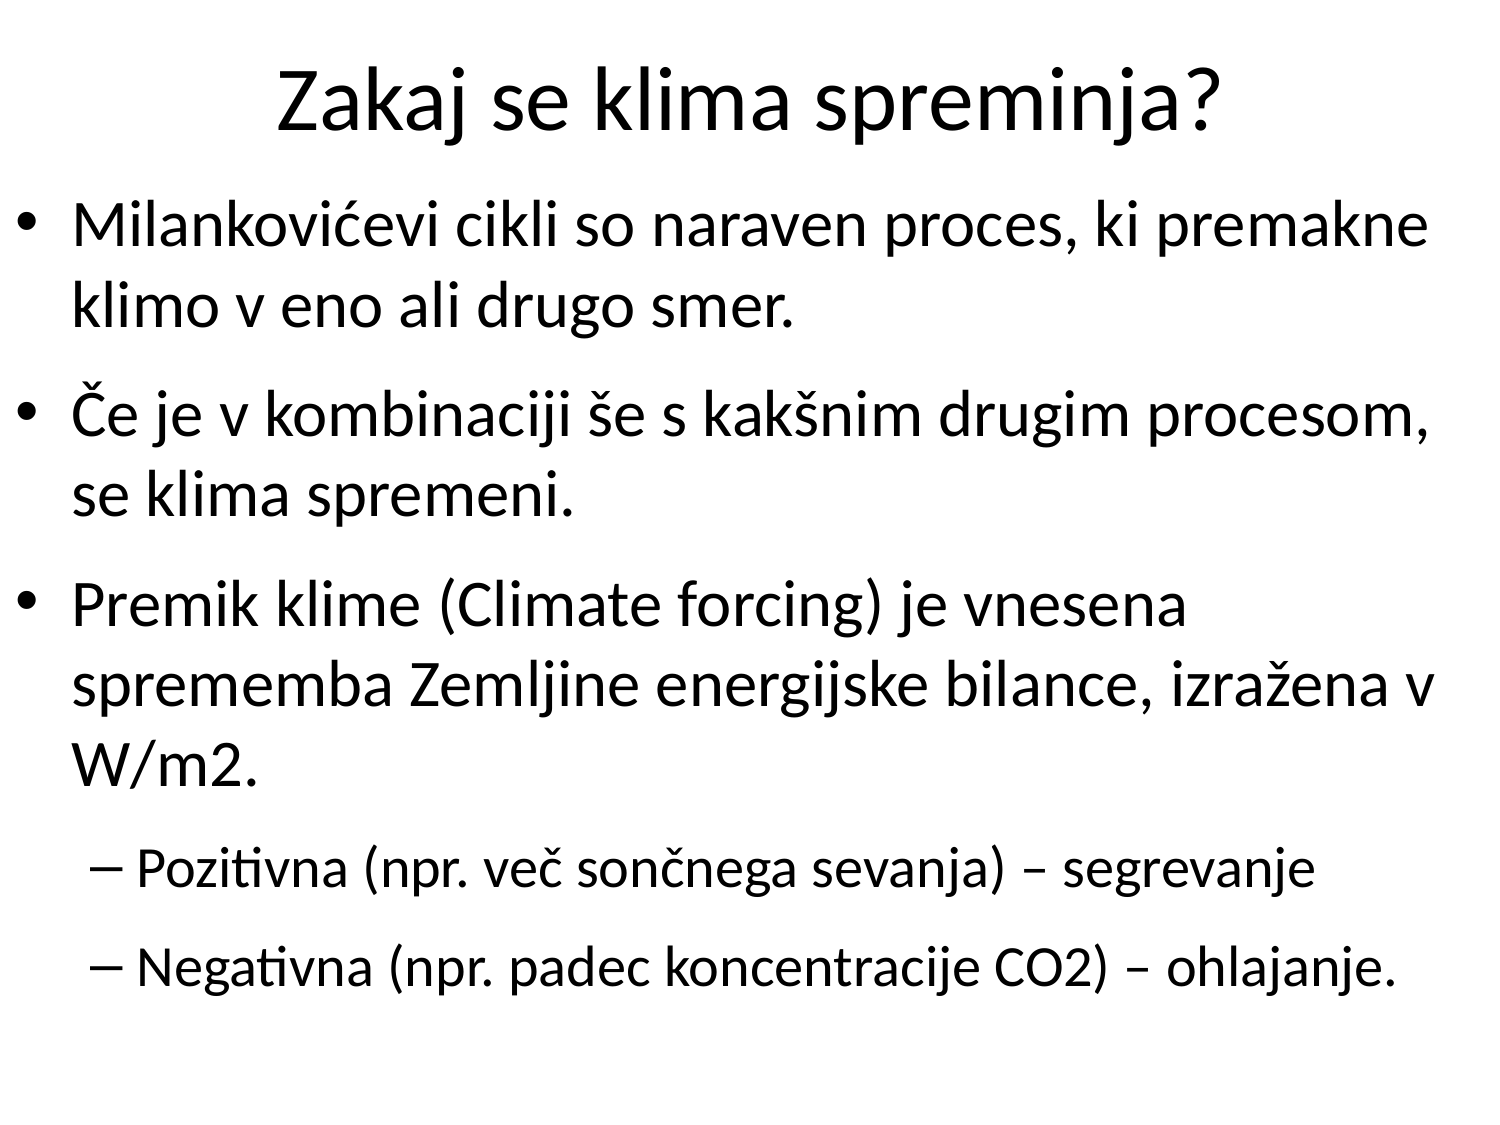

# Zakaj se klima spreminja?
Milankovićevi cikli so naraven proces, ki premakne klimo v eno ali drugo smer.
Če je v kombinaciji še s kakšnim drugim procesom, se klima spremeni.
Premik klime (Climate forcing) je vnesena sprememba Zemljine energijske bilance, izražena v W/m2.
Pozitivna (npr. več sončnega sevanja) – segrevanje
Negativna (npr. padec koncentracije CO2) – ohlajanje.